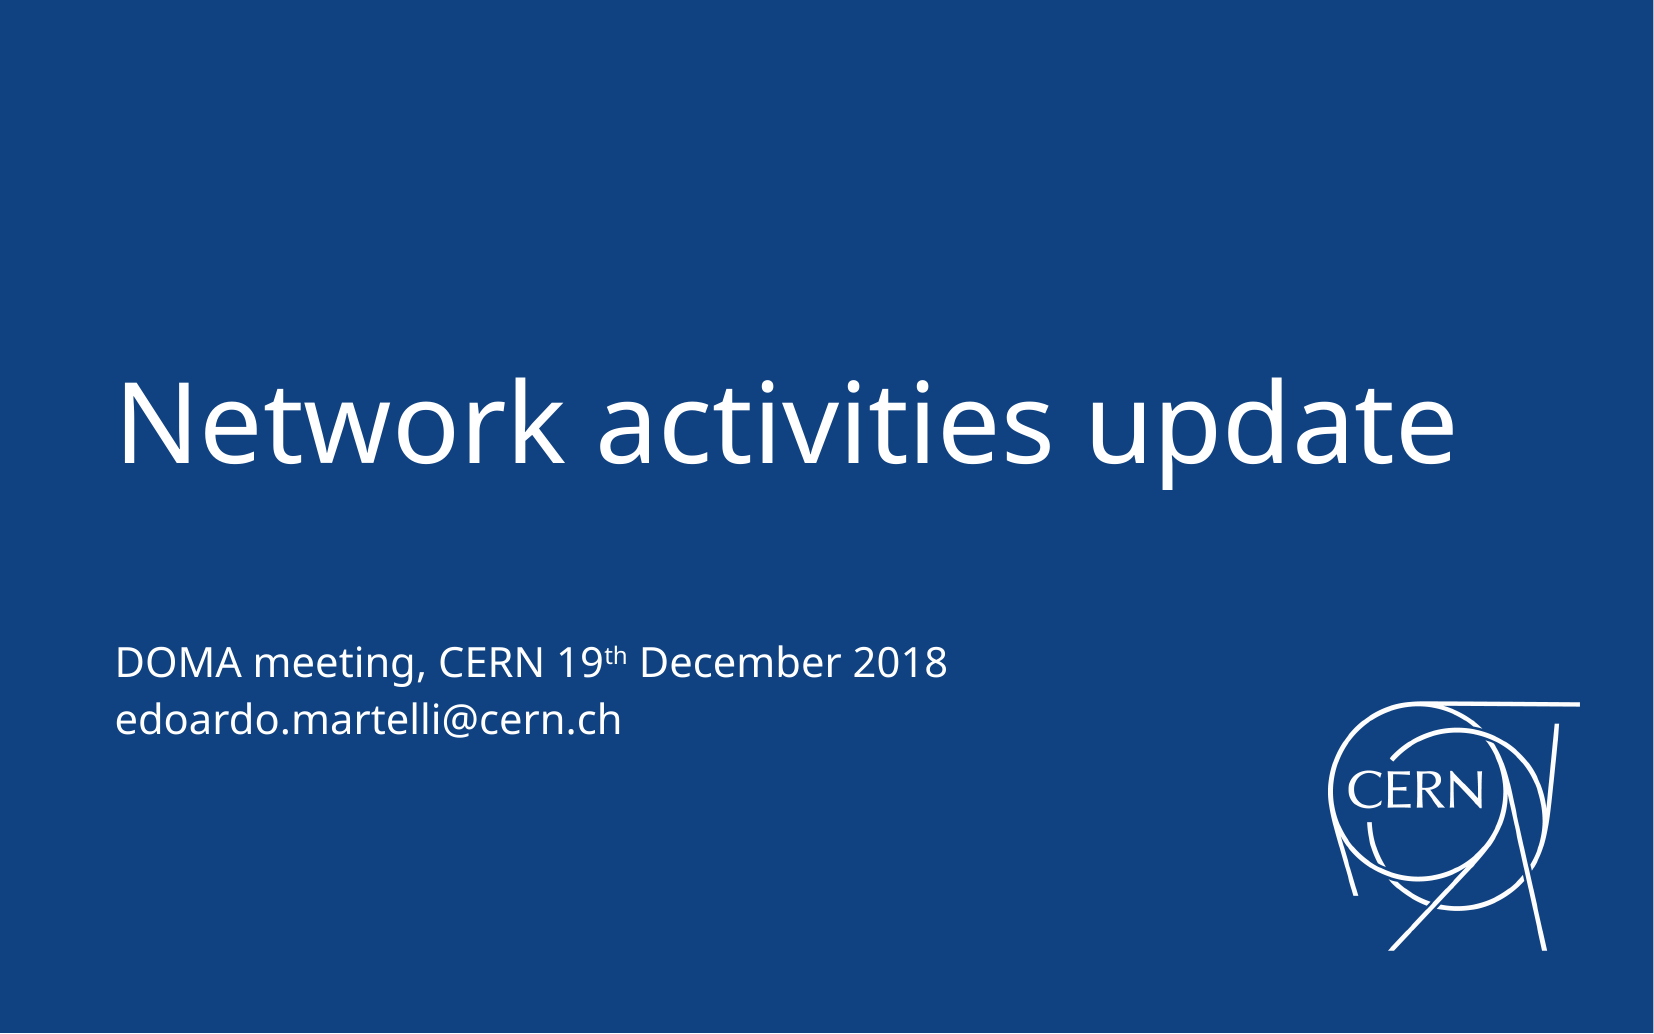

# Network activities update DOMA meeting, CERN 19th December 2018 edoardo.martelli@cern.ch